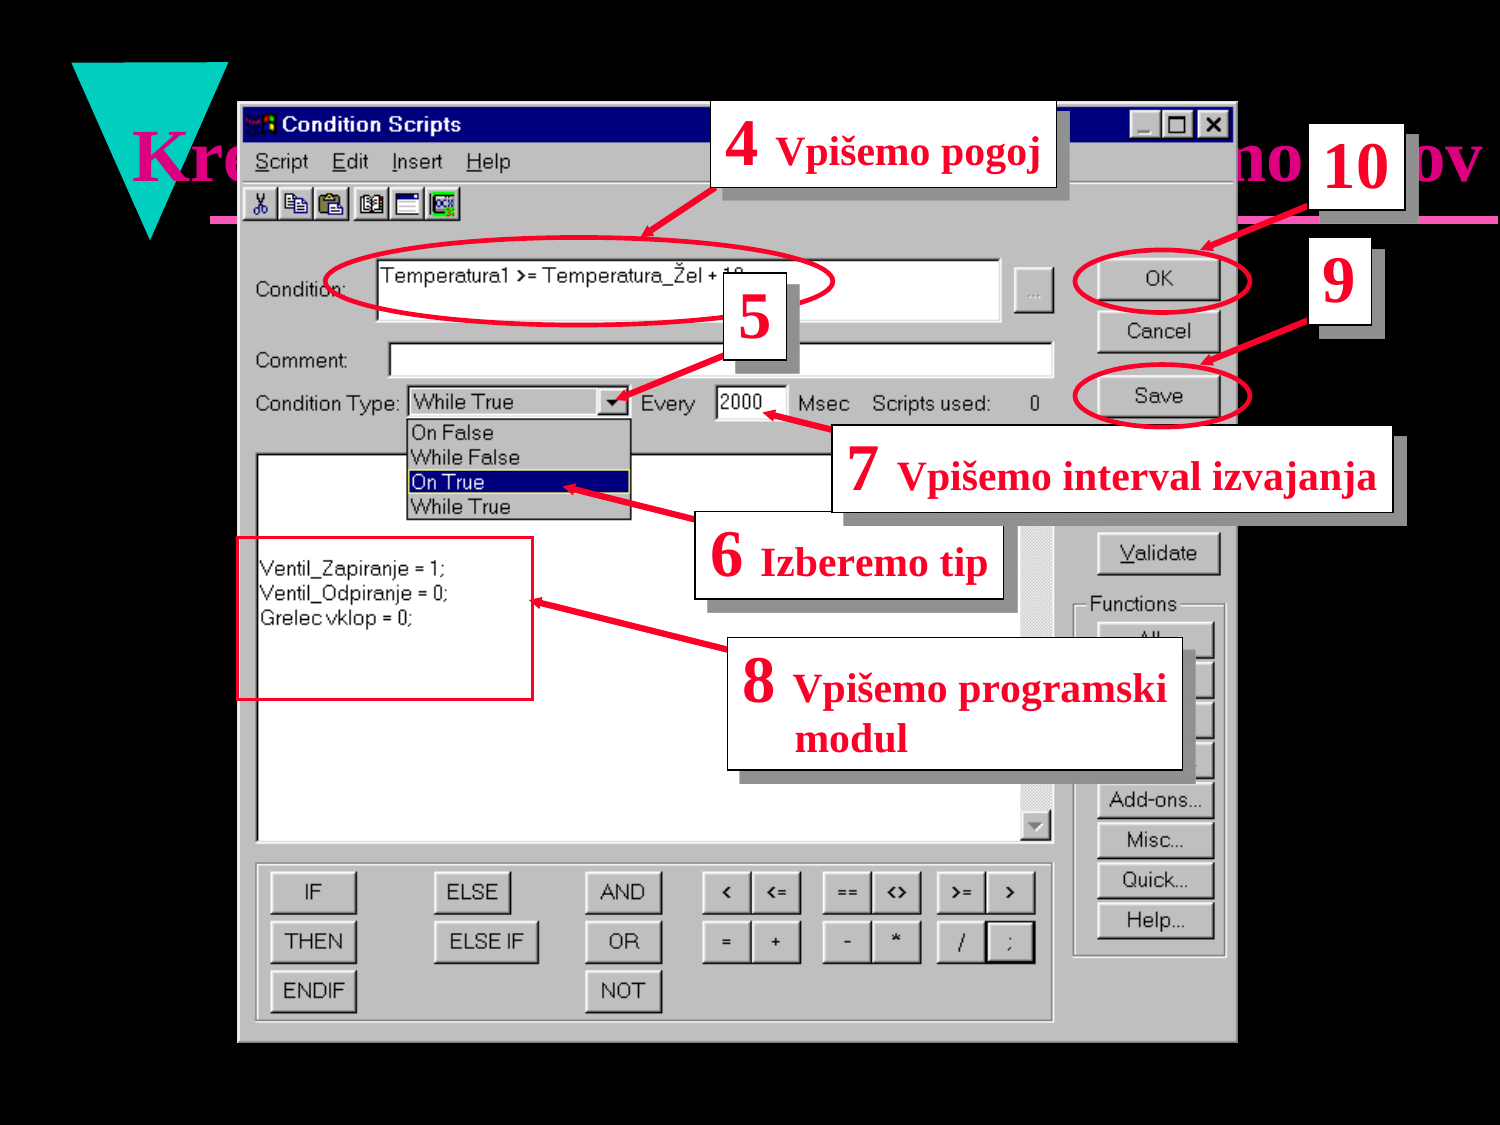

# Kreiranje pogojnih programskih modulov
4 Vpišemo pogoj
10
9
5
7 Vpišemo interval izvajanja
6 Izberemo tip
8 Vpišemo programski
 modul
RVP2
Kreiranje programskih modulov
25